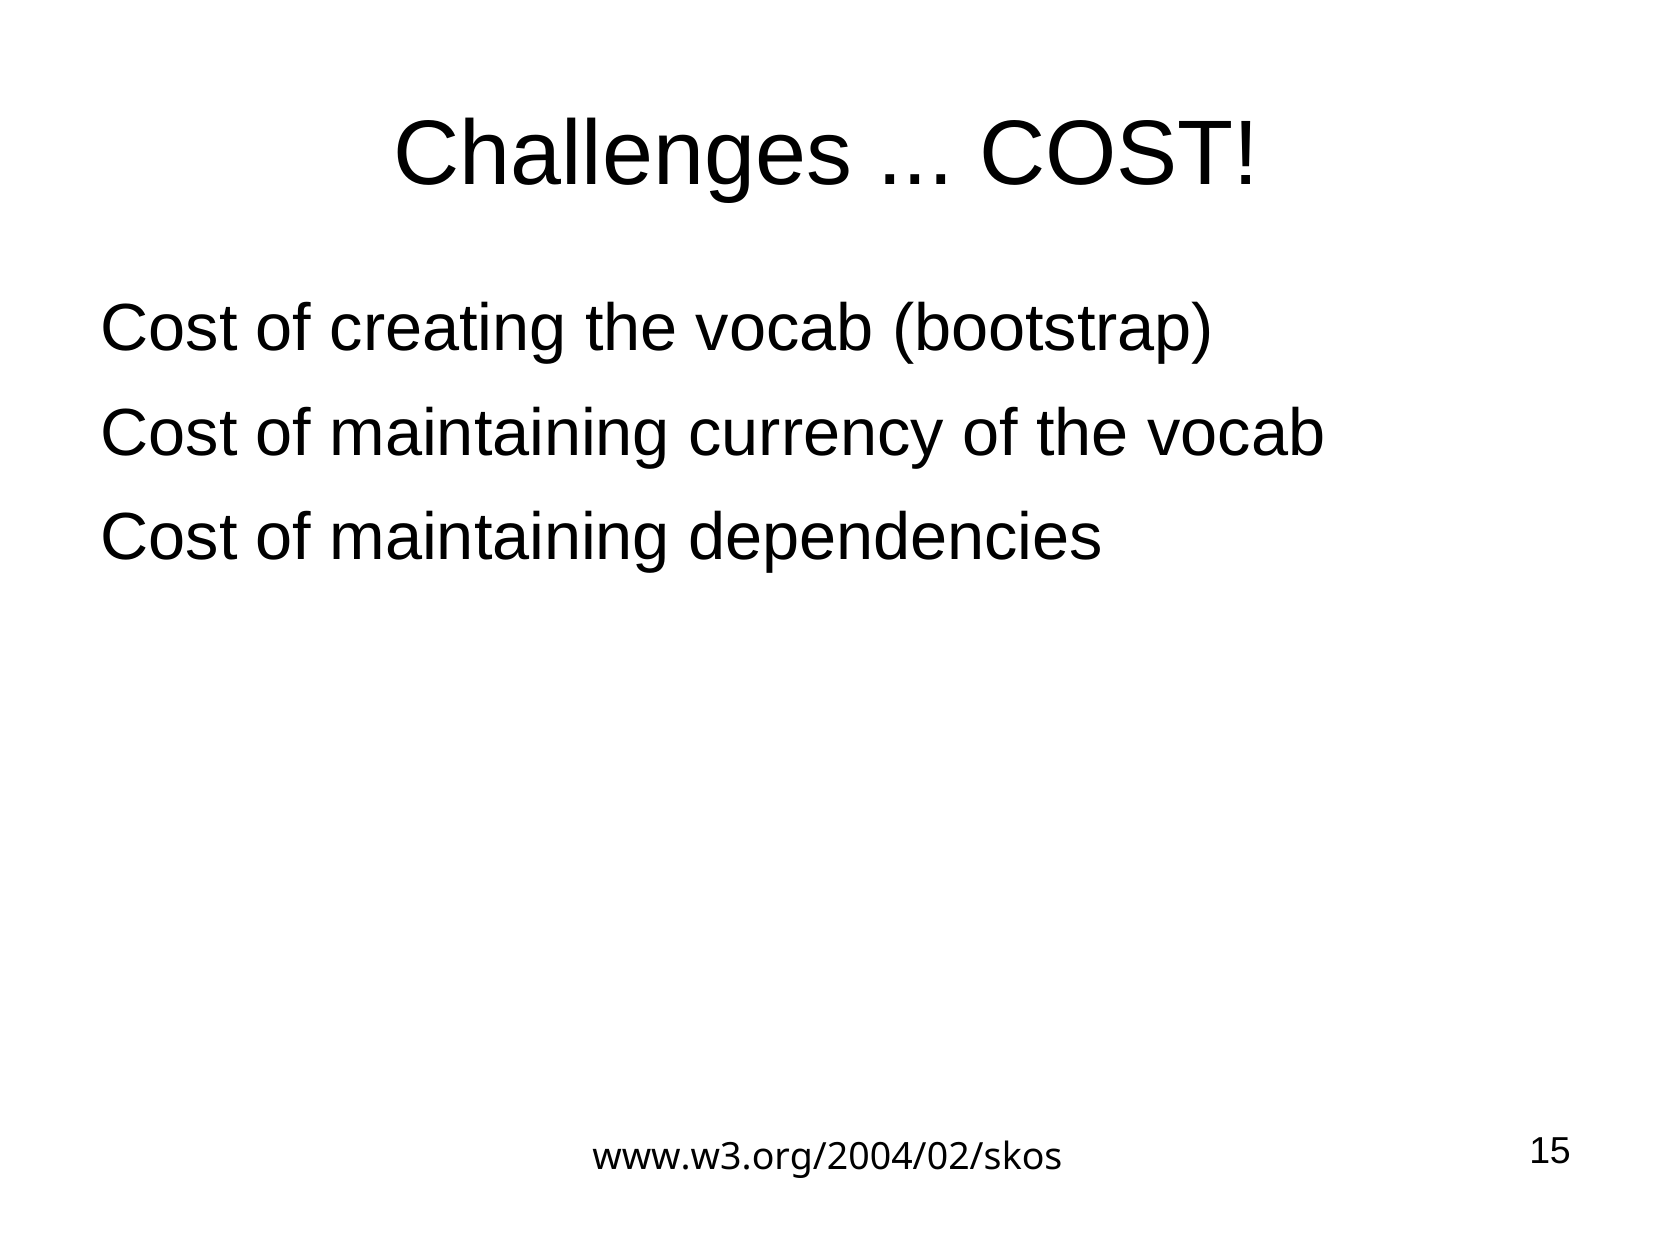

# Challenges ... COST!
Cost of creating the vocab (bootstrap)
Cost of maintaining currency of the vocab
Cost of maintaining dependencies
www.w3.org/2004/02/skos
15